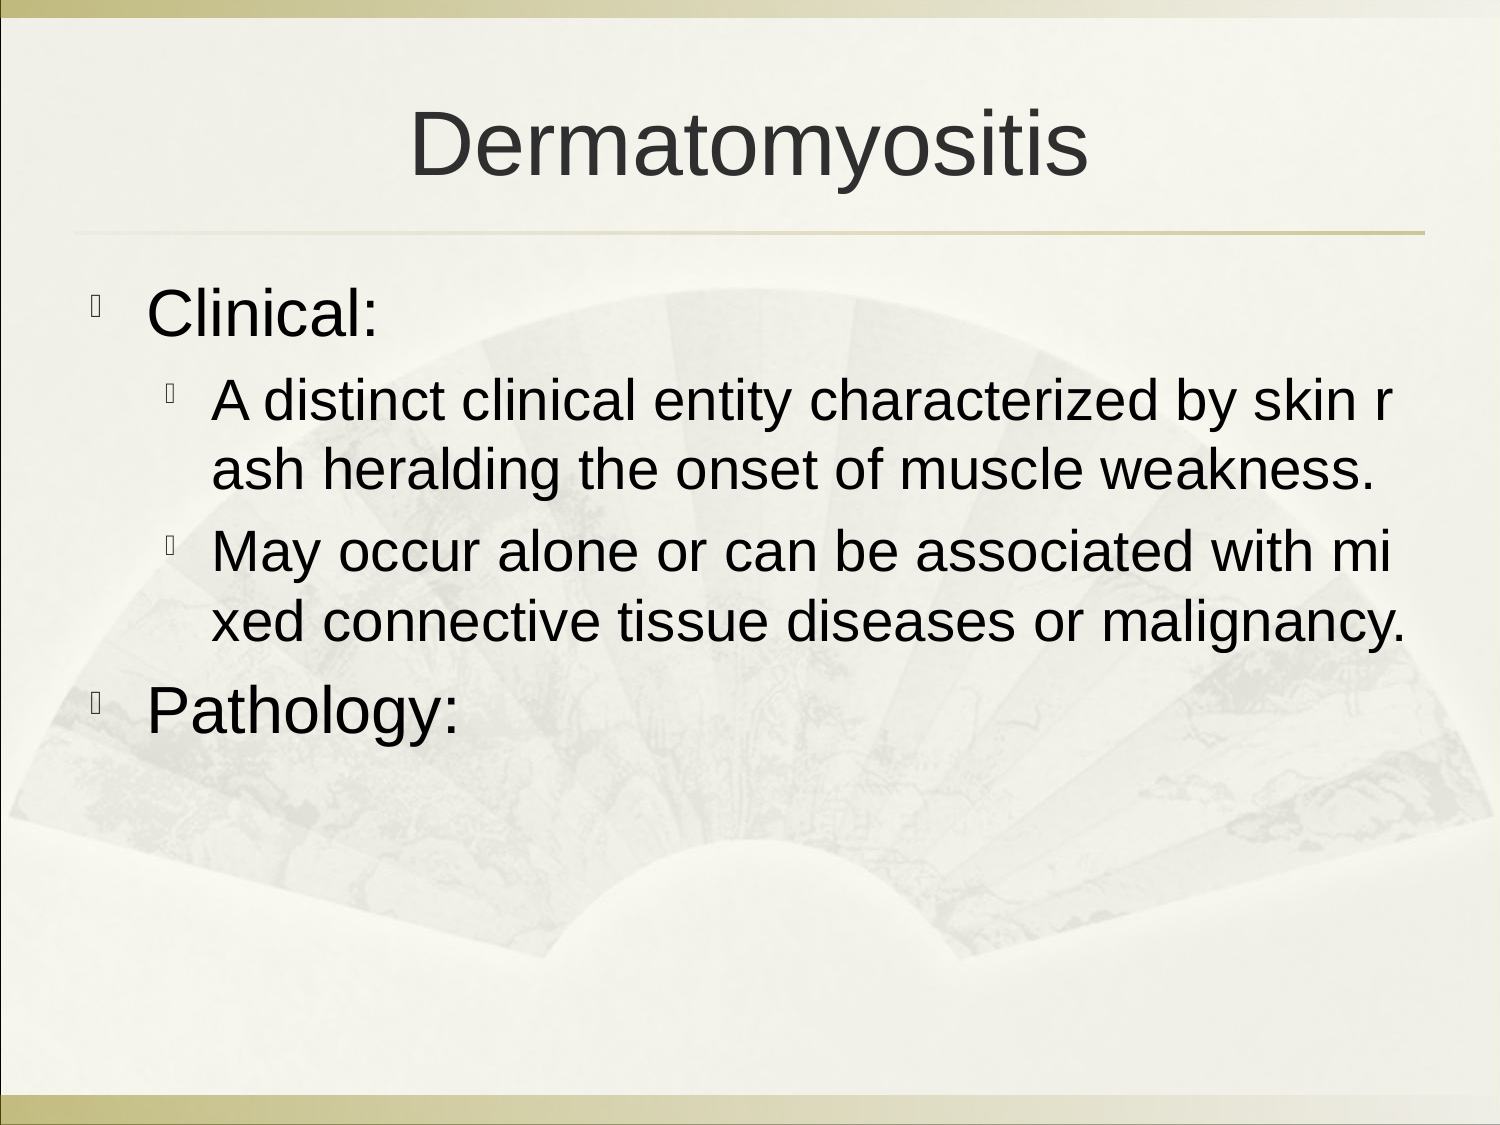

# Dermatomyositis
Clinical:
A distinct clinical entity characterized by skin rash heralding the onset of muscle weakness.
May occur alone or can be associated with mixed connective tissue diseases or malignancy.
Pathology: